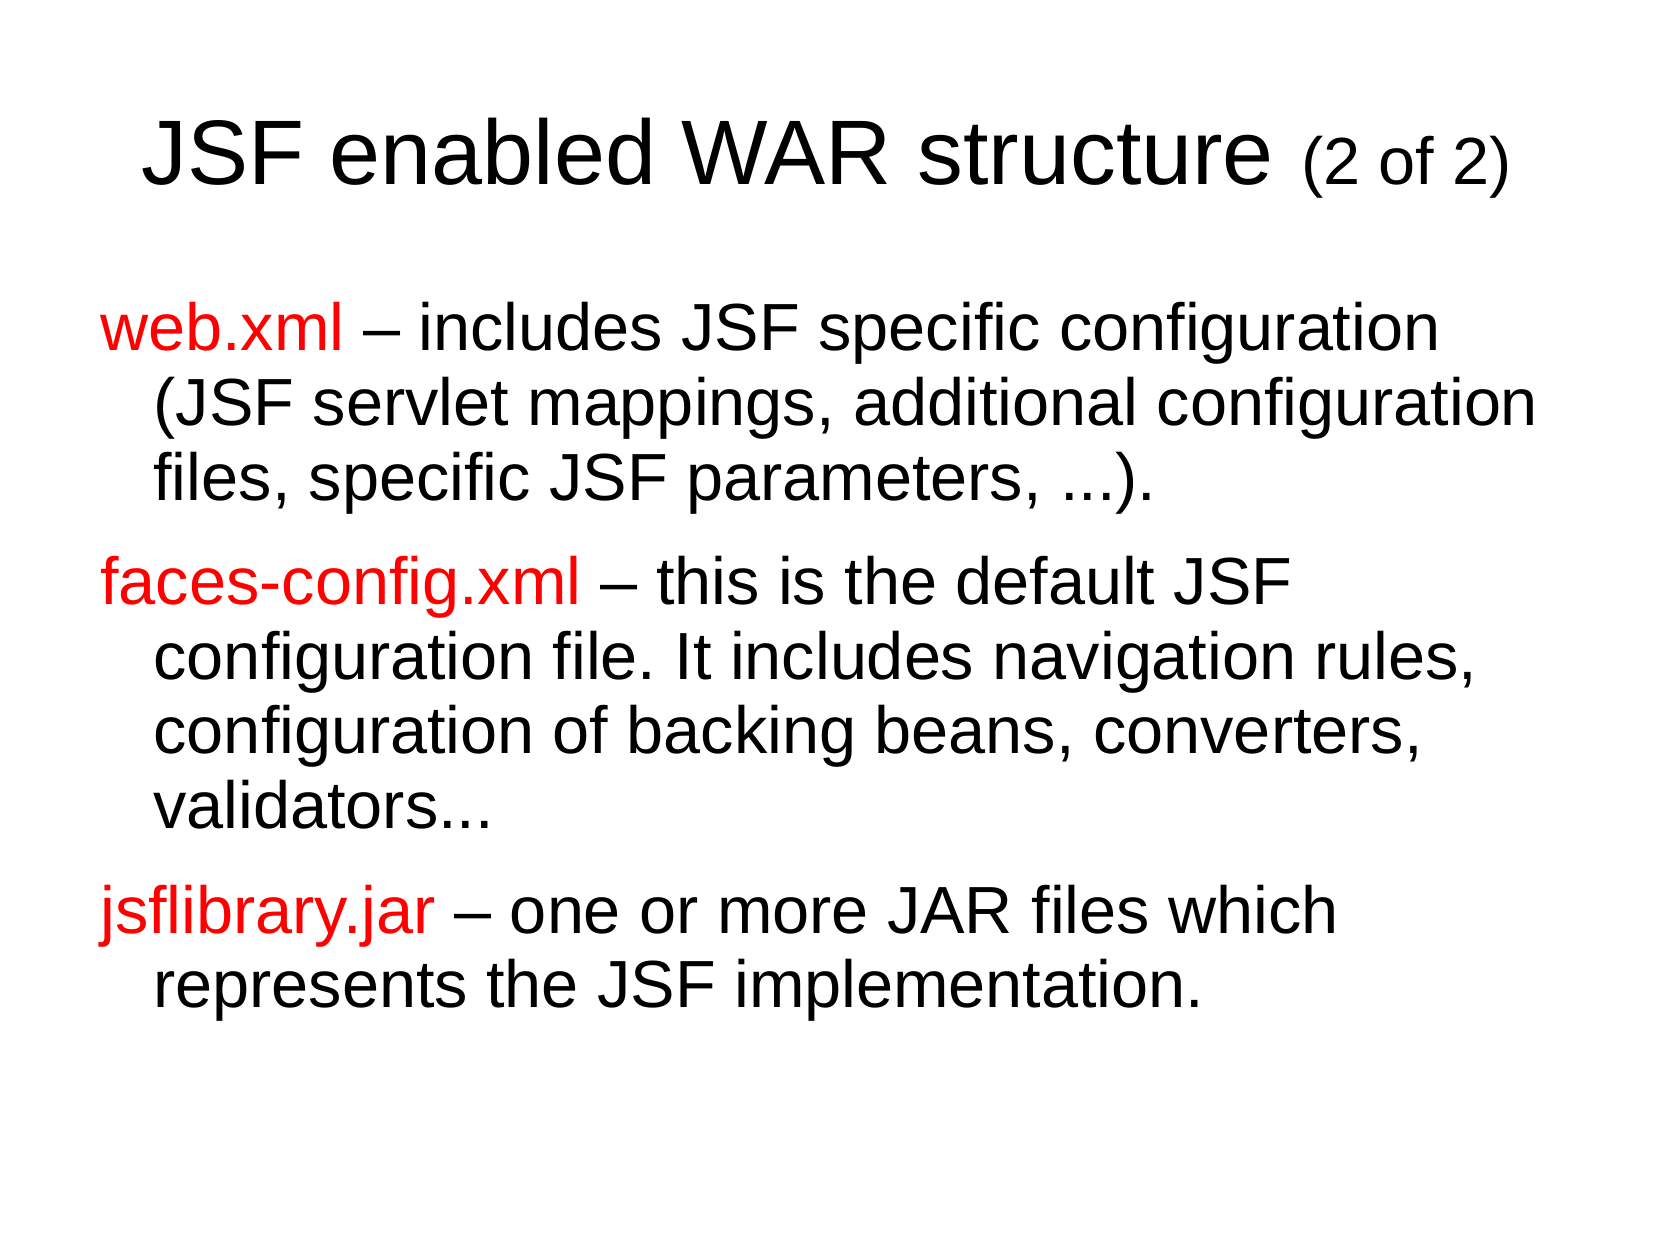

# JSF enabled WAR structure (2 of 2)
web.xml – includes JSF specific configuration (JSF servlet mappings, additional configuration files, specific JSF parameters, ...).
faces-config.xml – this is the default JSF configuration file. It includes navigation rules, configuration of backing beans, converters, validators...
jsflibrary.jar – one or more JAR files which represents the JSF implementation.